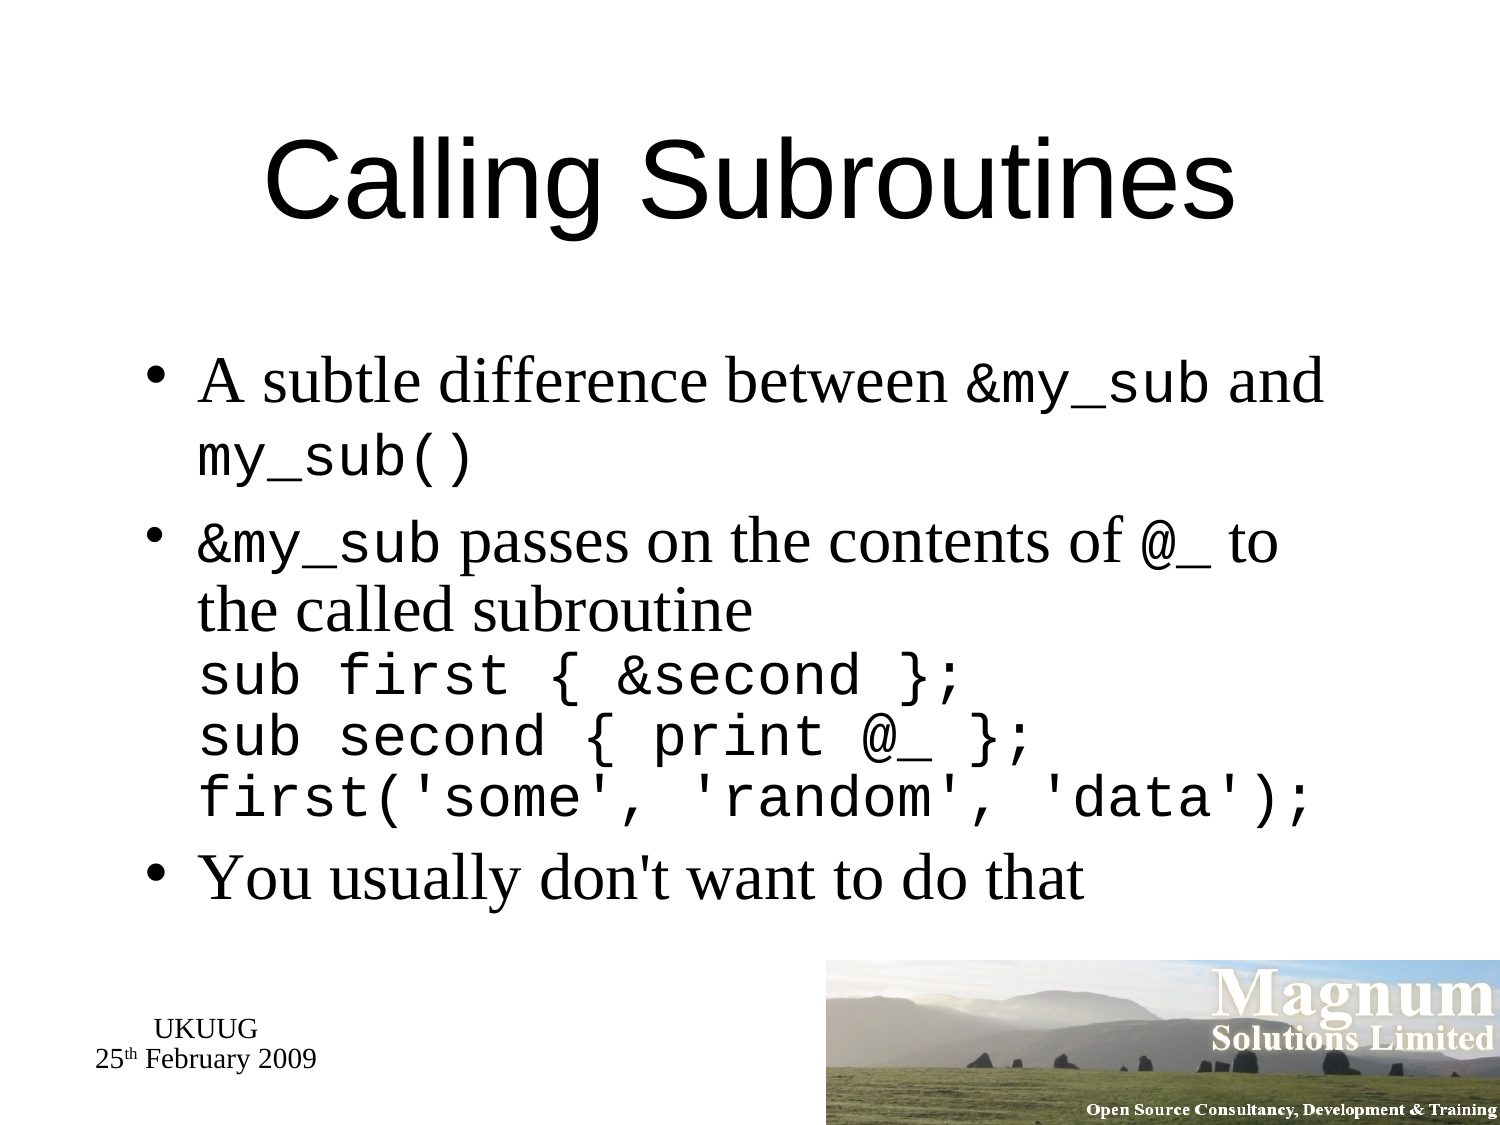

# Calling Subroutines
A subtle difference between &my_sub and my_sub()‏
&my_sub passes on the contents of @_ to the called subroutine
sub first { &second };
sub second { print @_ };
first('some', 'random', 'data');
You usually don't want to do that
96